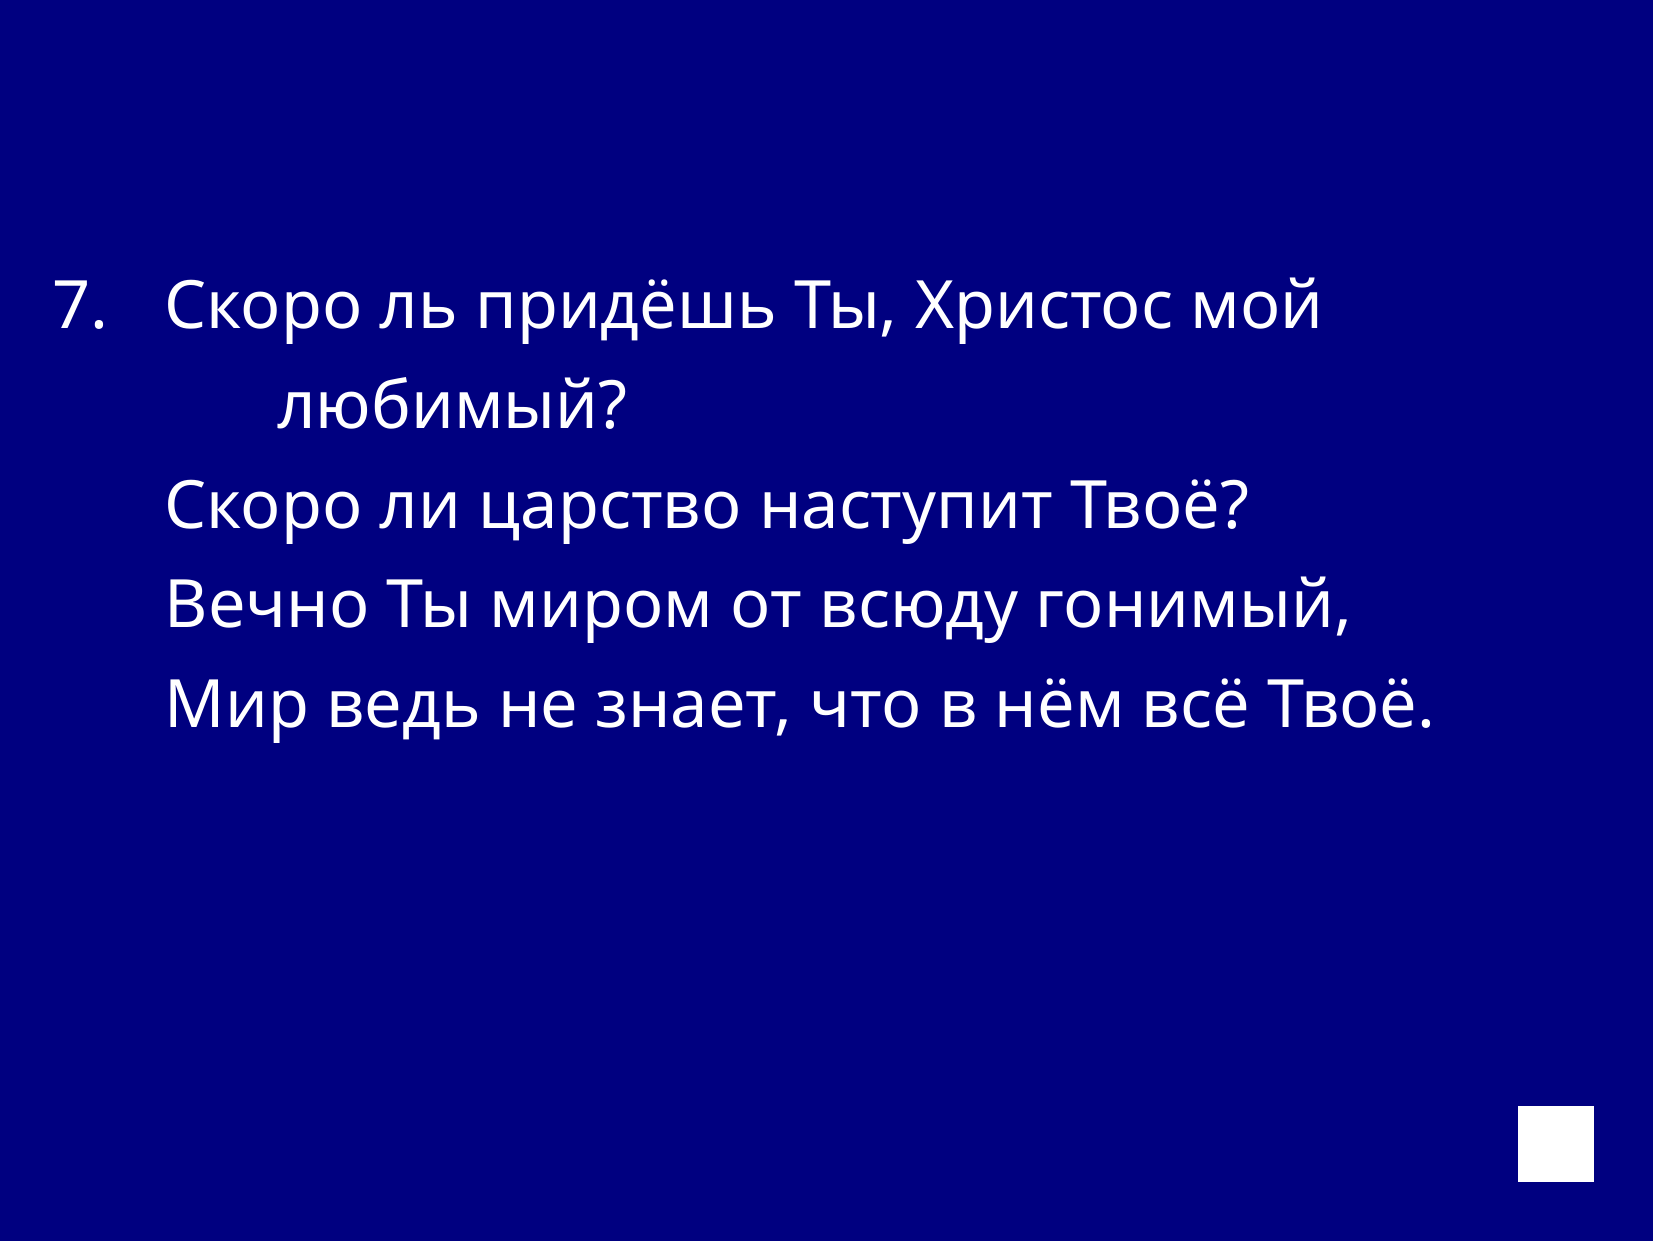

7.	Скоро ль придёшь Ты, Христос мой
		любимый?
	Скоро ли царство наступит Твоё?
	Вечно Ты миром от всюду гонимый,
	Мир ведь не знает, что в нём всё Твоё.